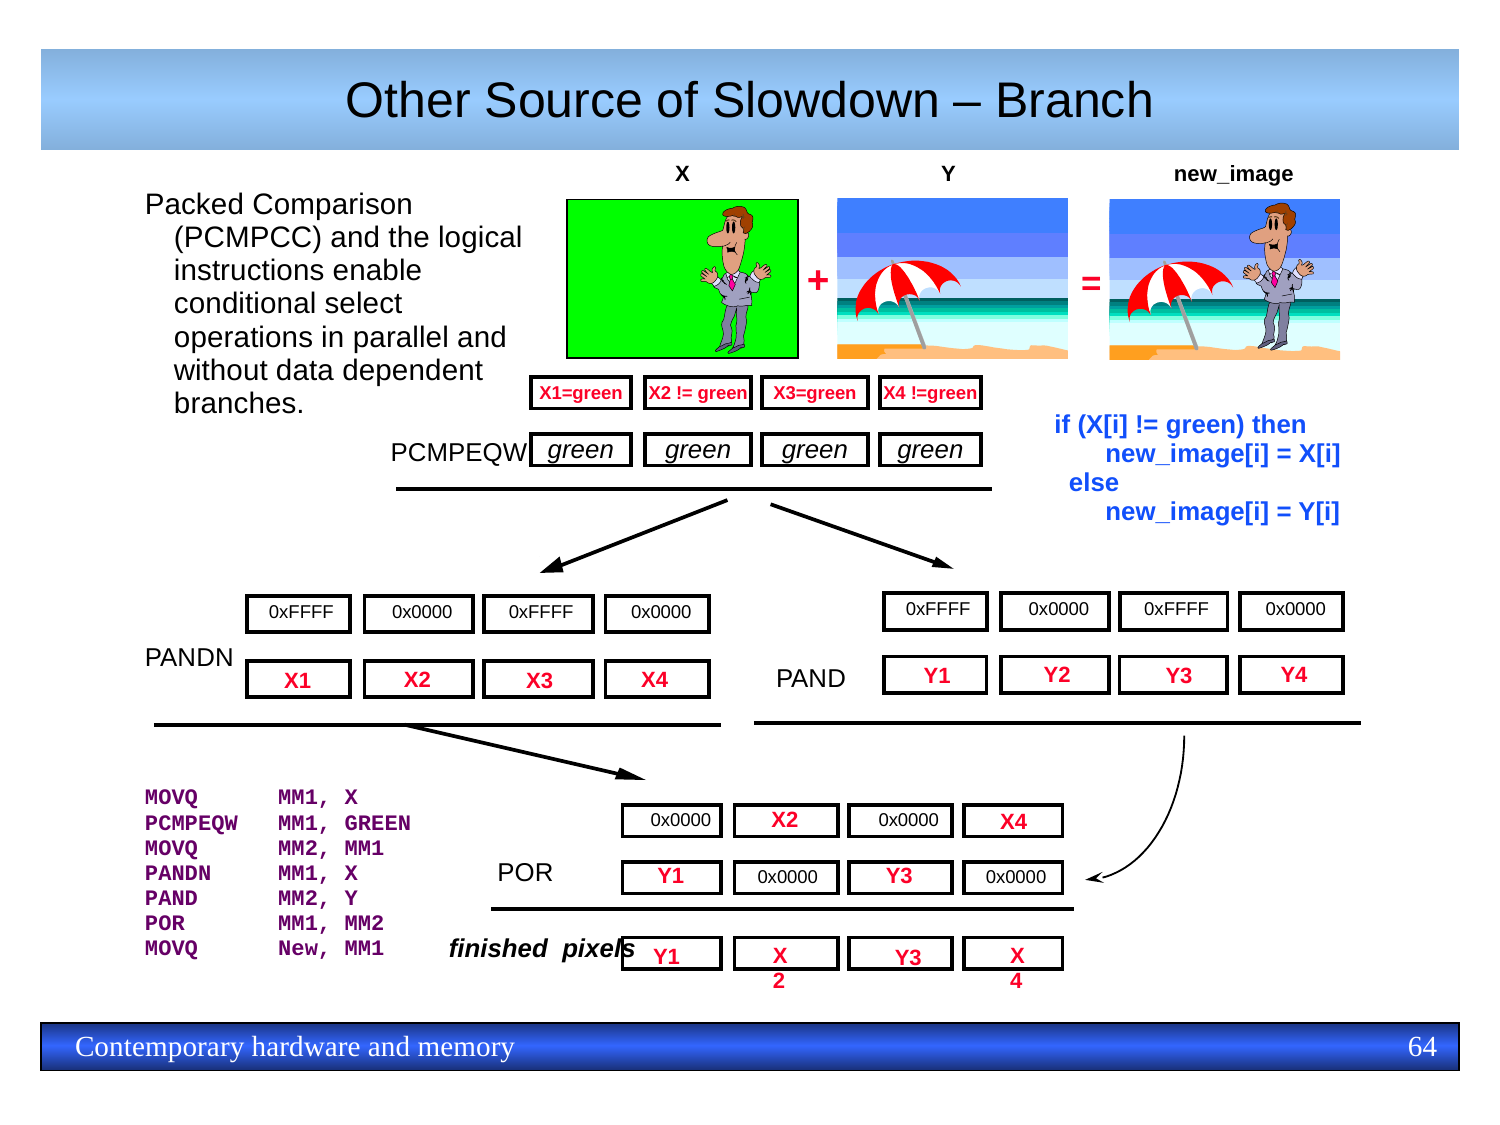

# Other Source of Slowdown – Branch
Contemporary hardware and memory
64